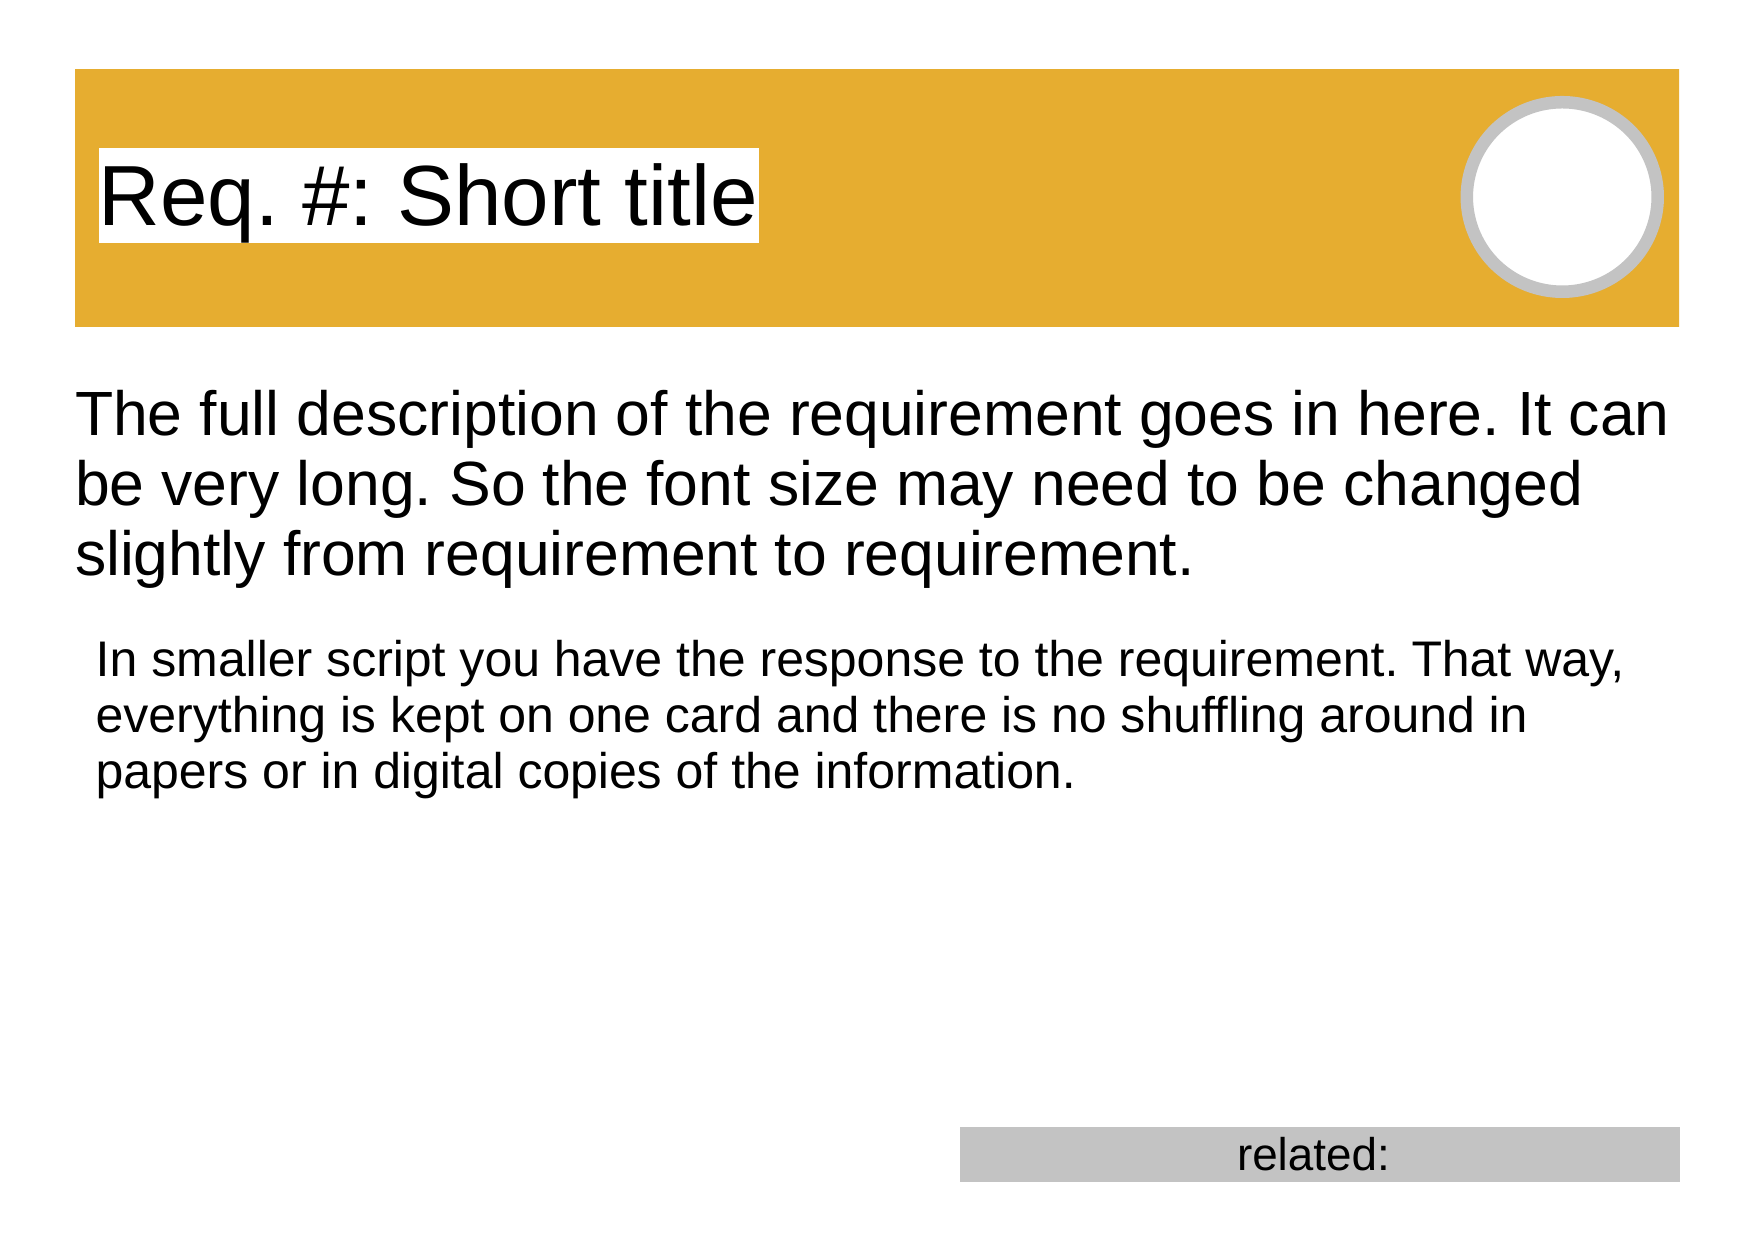

# Req. #: Short title
The full description of the requirement goes in here. It can be very long. So the font size may need to be changed slightly from requirement to requirement.
In smaller script you have the response to the requirement. That way, everything is kept on one card and there is no shuffling around in papers or in digital copies of the information.
related: